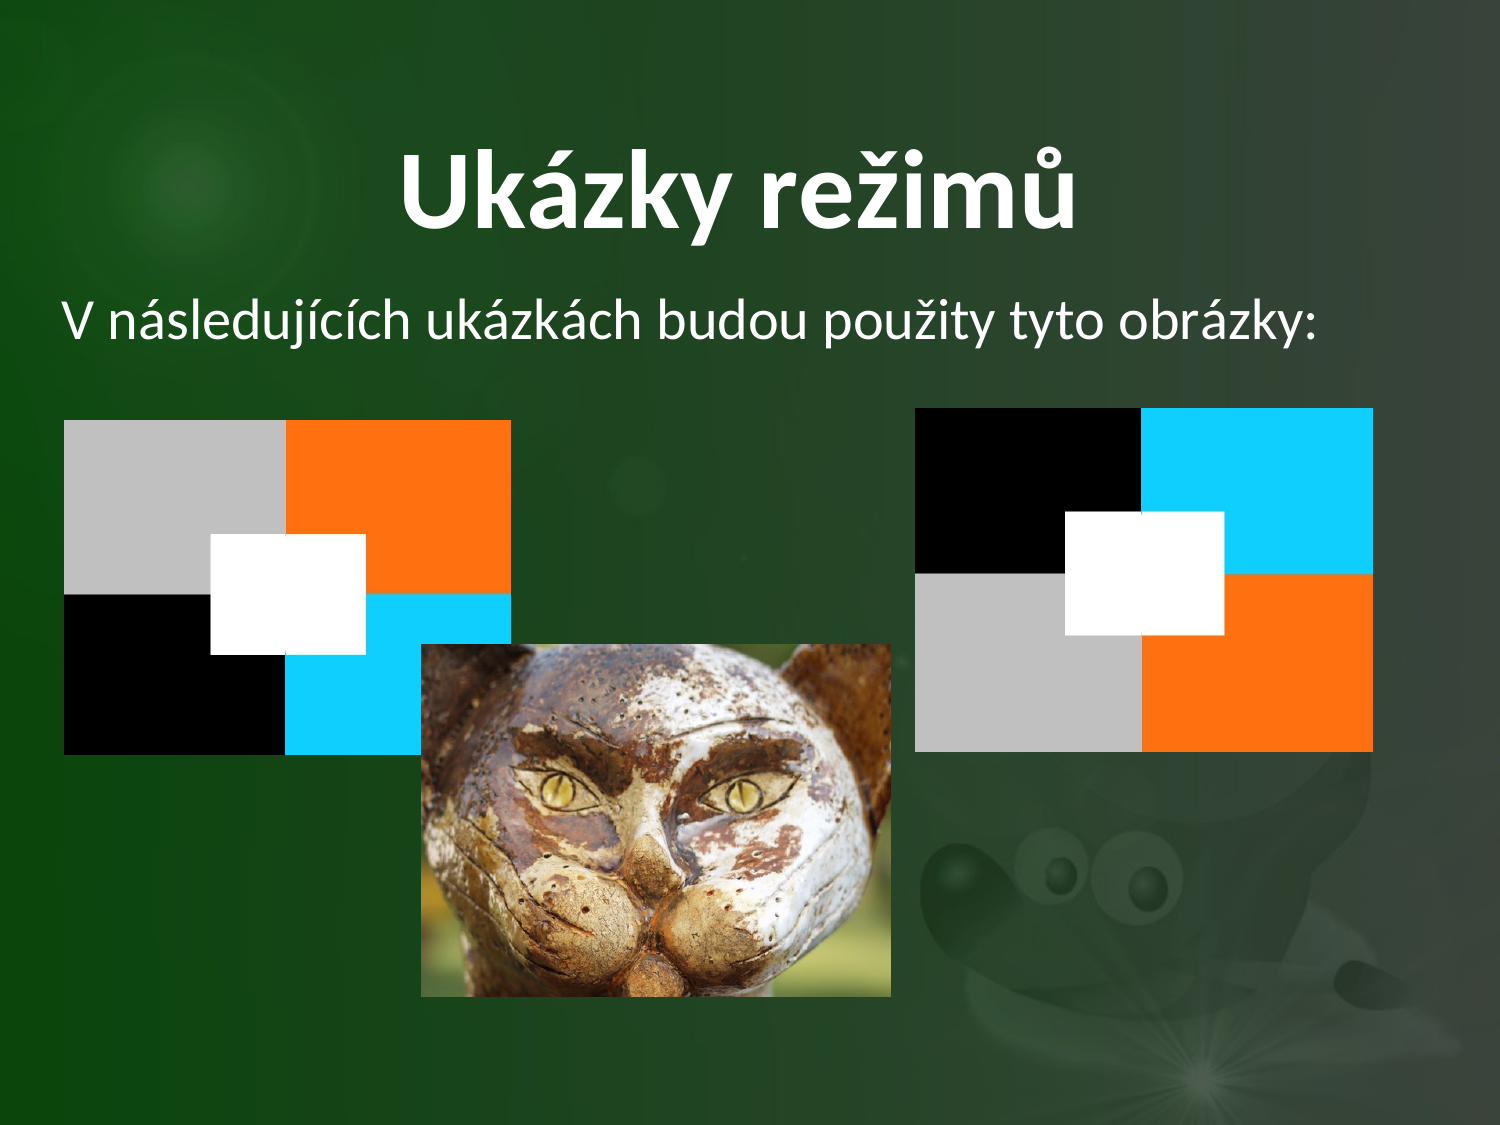

Ukázky režimů
V následujících ukázkách budou použity tyto obrázky: